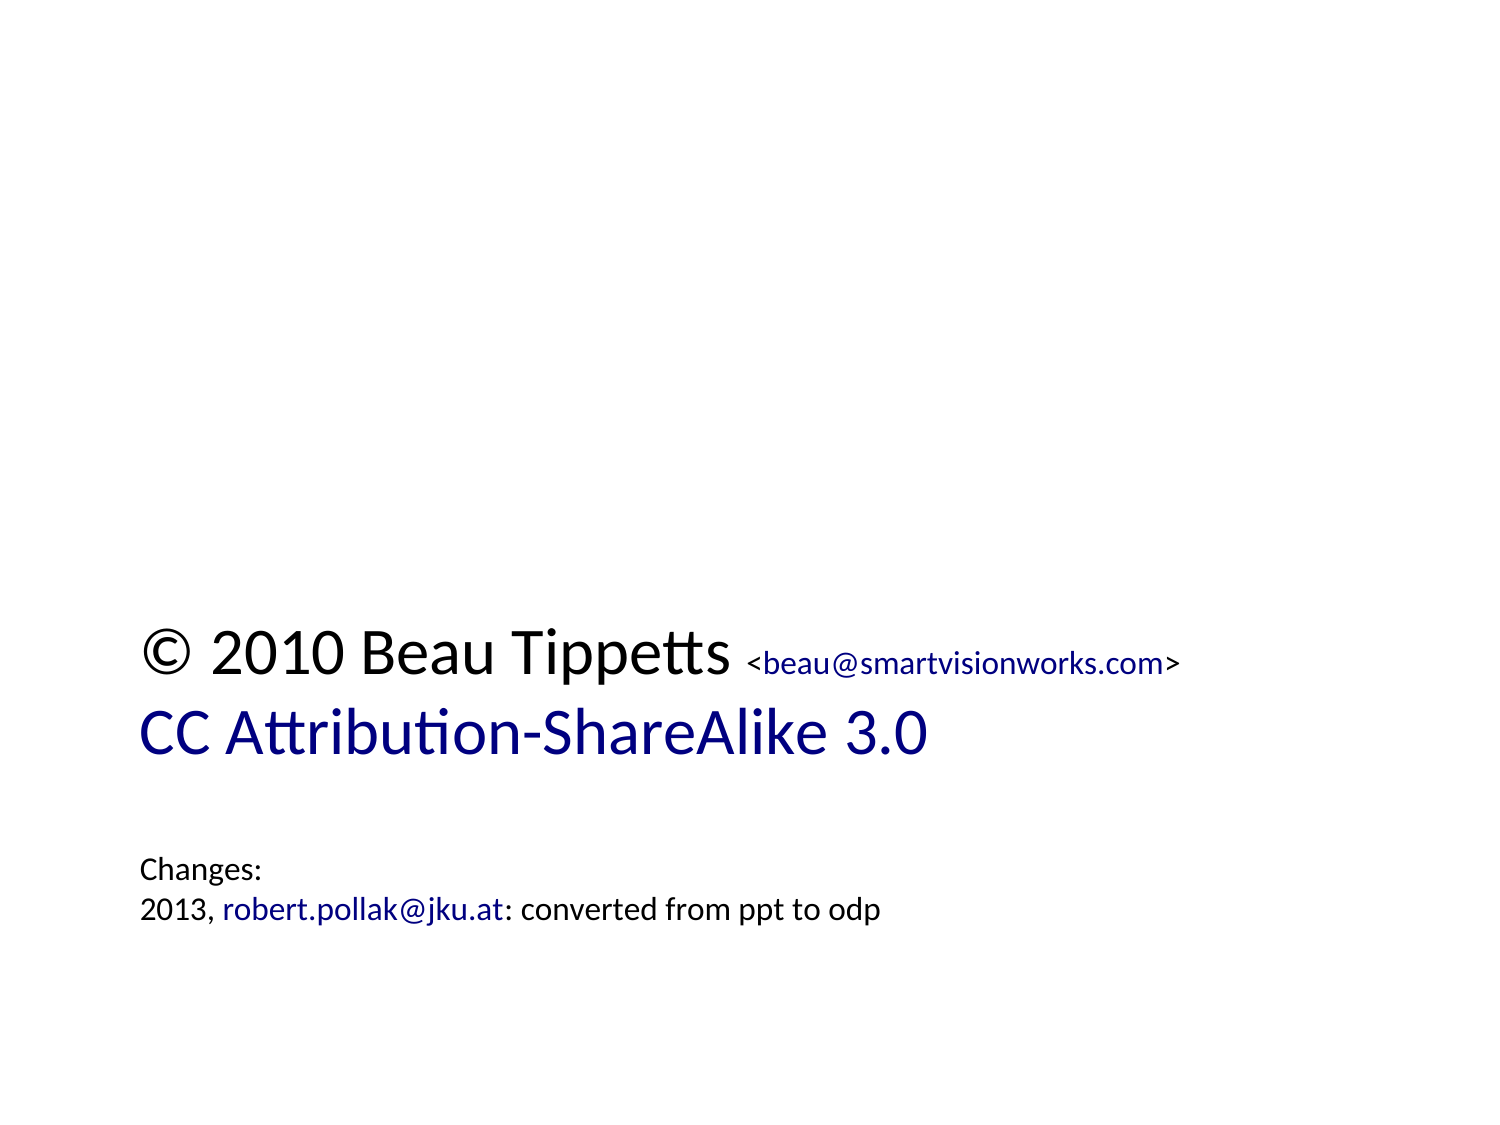

© 2010 Beau Tippetts <beau@smartvisionworks.com>
CC Attribution-ShareAlike 3.0
Changes:
2013, robert.pollak@jku.at: converted from ppt to odp